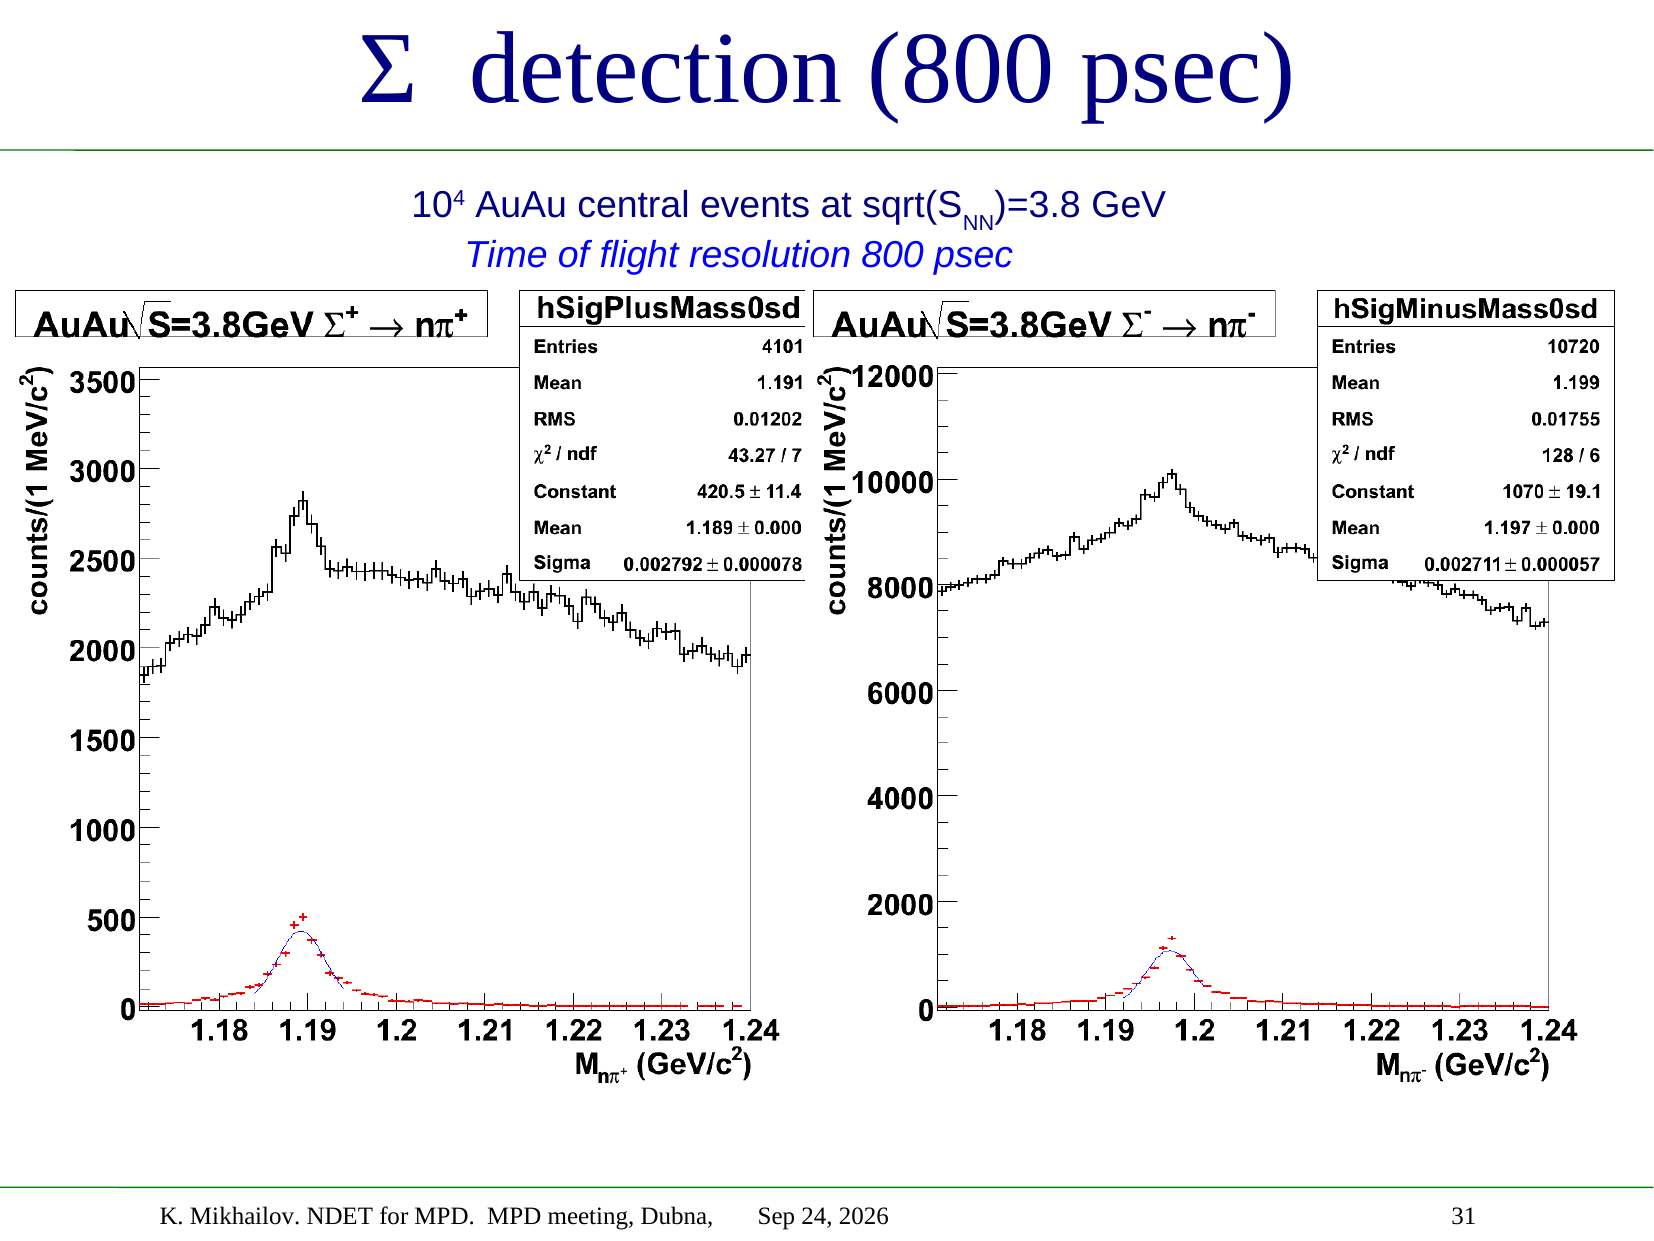

# Σ detection (800 psec)
104 AuAu central events at sqrt(SNN)=3.8 GeV
Time of flight resolution 800 psec
K. Mikhailov. NDET for MPD. MPD meeting, Dubna,